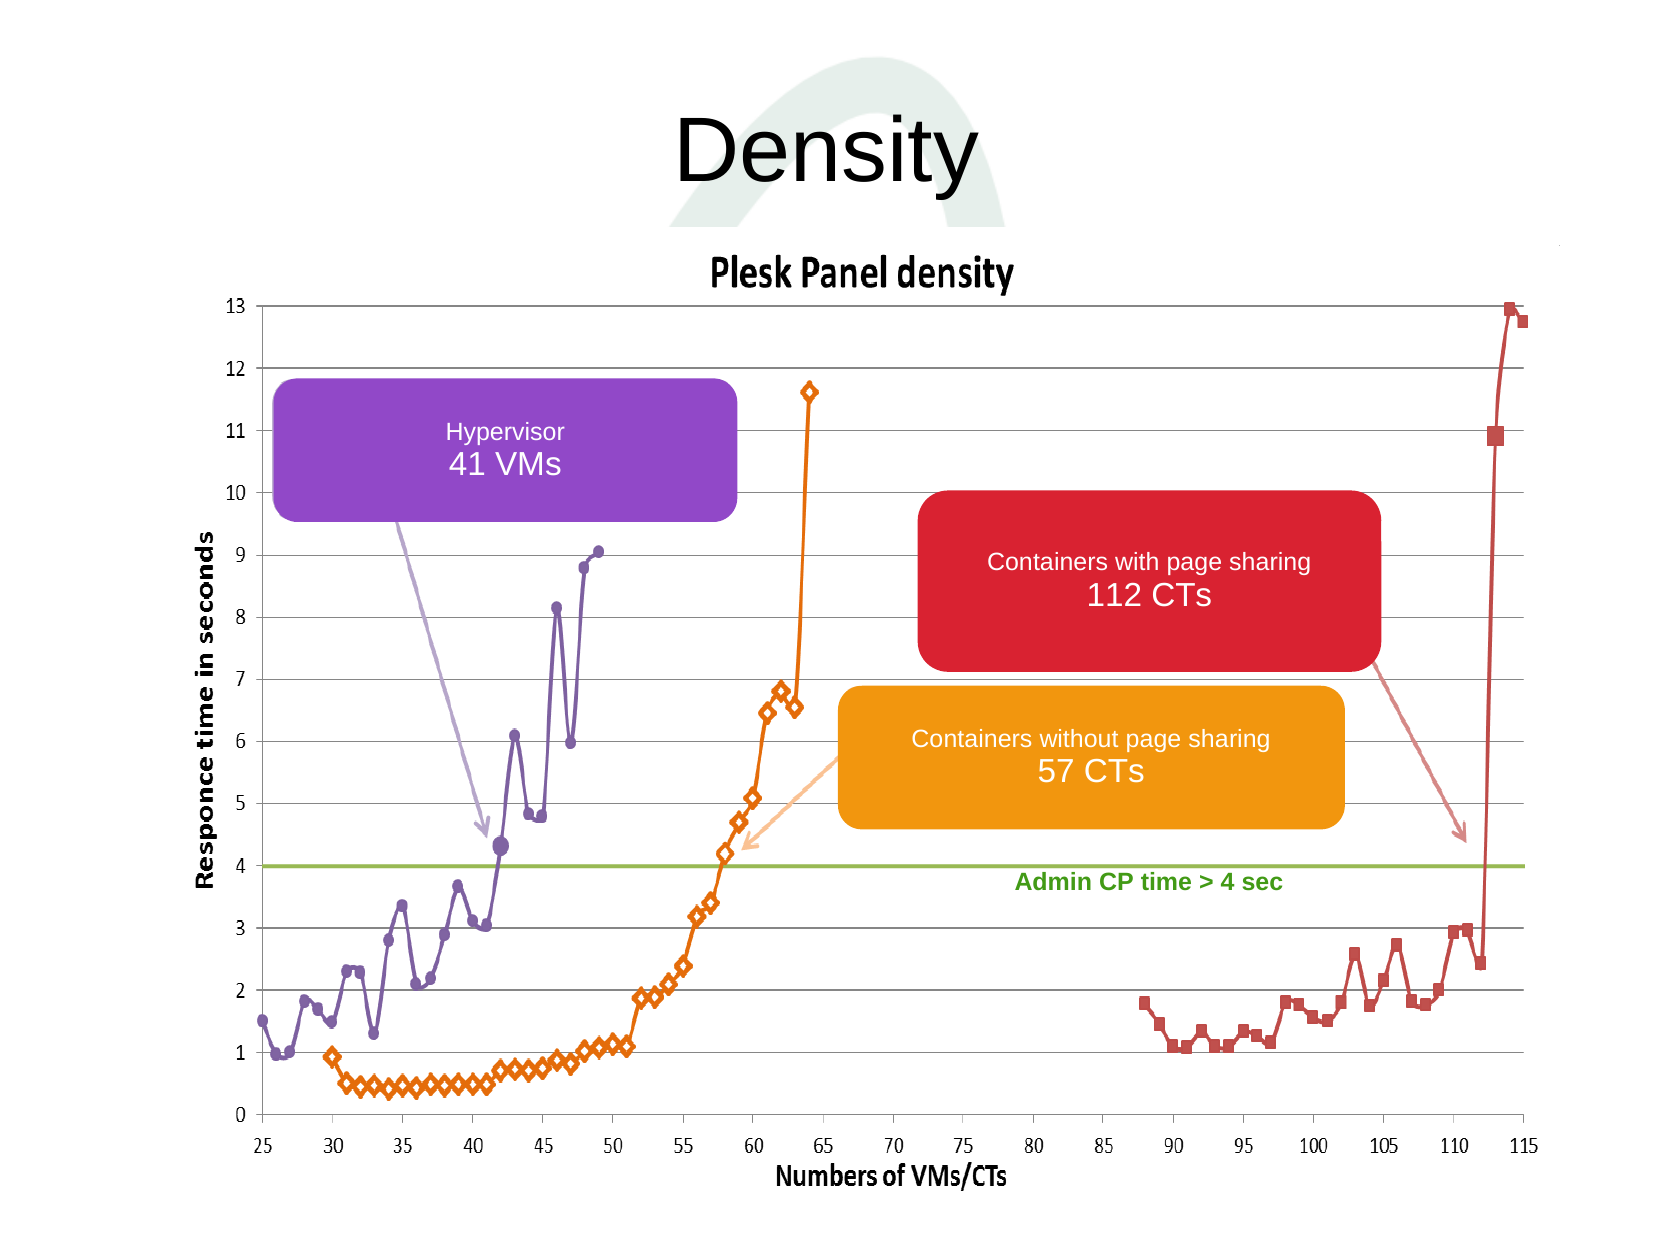

# Density
Hypervisor
41 VMs
Containers with page sharing
112 CTs
Containers without page sharing
57 CTs
Admin CP time > 4 sec